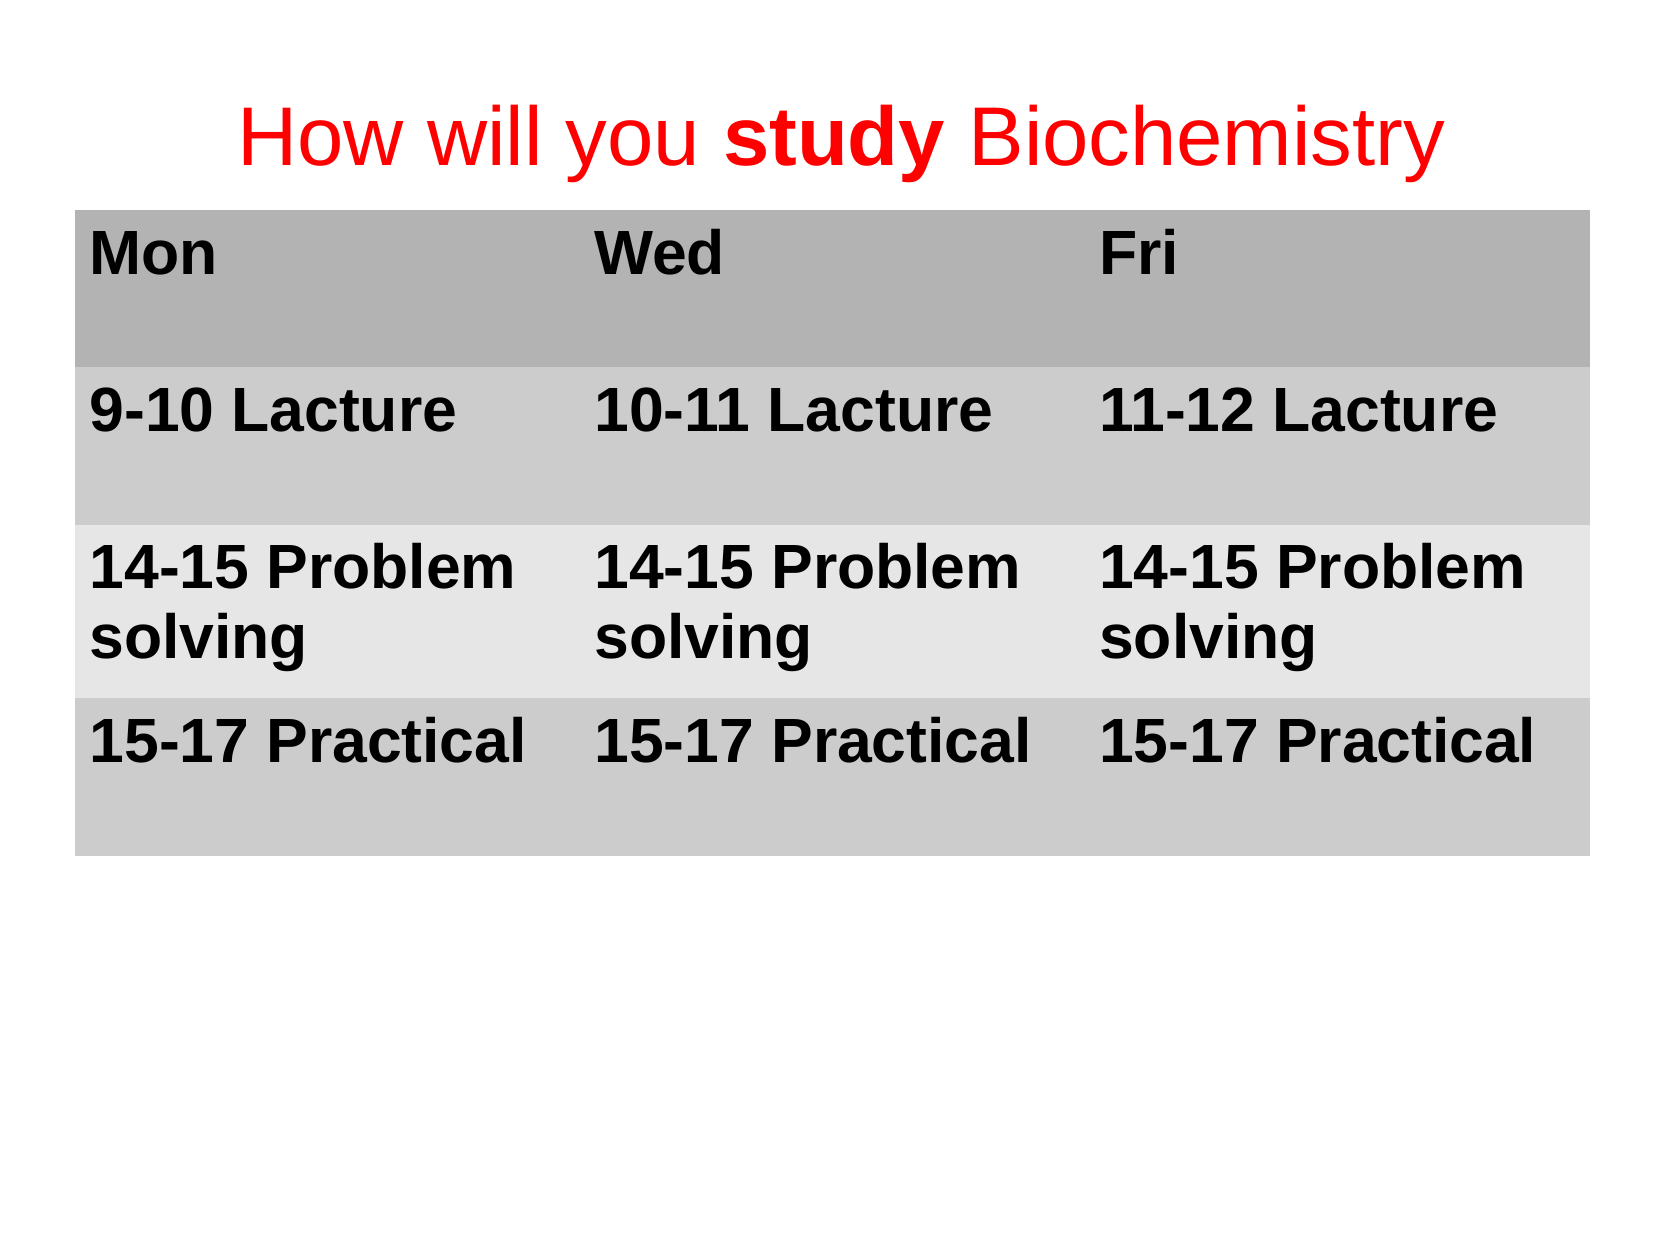

# How will you study Biochemistry
| Mon | Wed | Fri |
| --- | --- | --- |
| 9-10 Lacture | 10-11 Lacture | 11-12 Lacture |
| 14-15 Problem solving | 14-15 Problem solving | 14-15 Problem solving |
| 15-17 Practical | 15-17 Practical | 15-17 Practical |